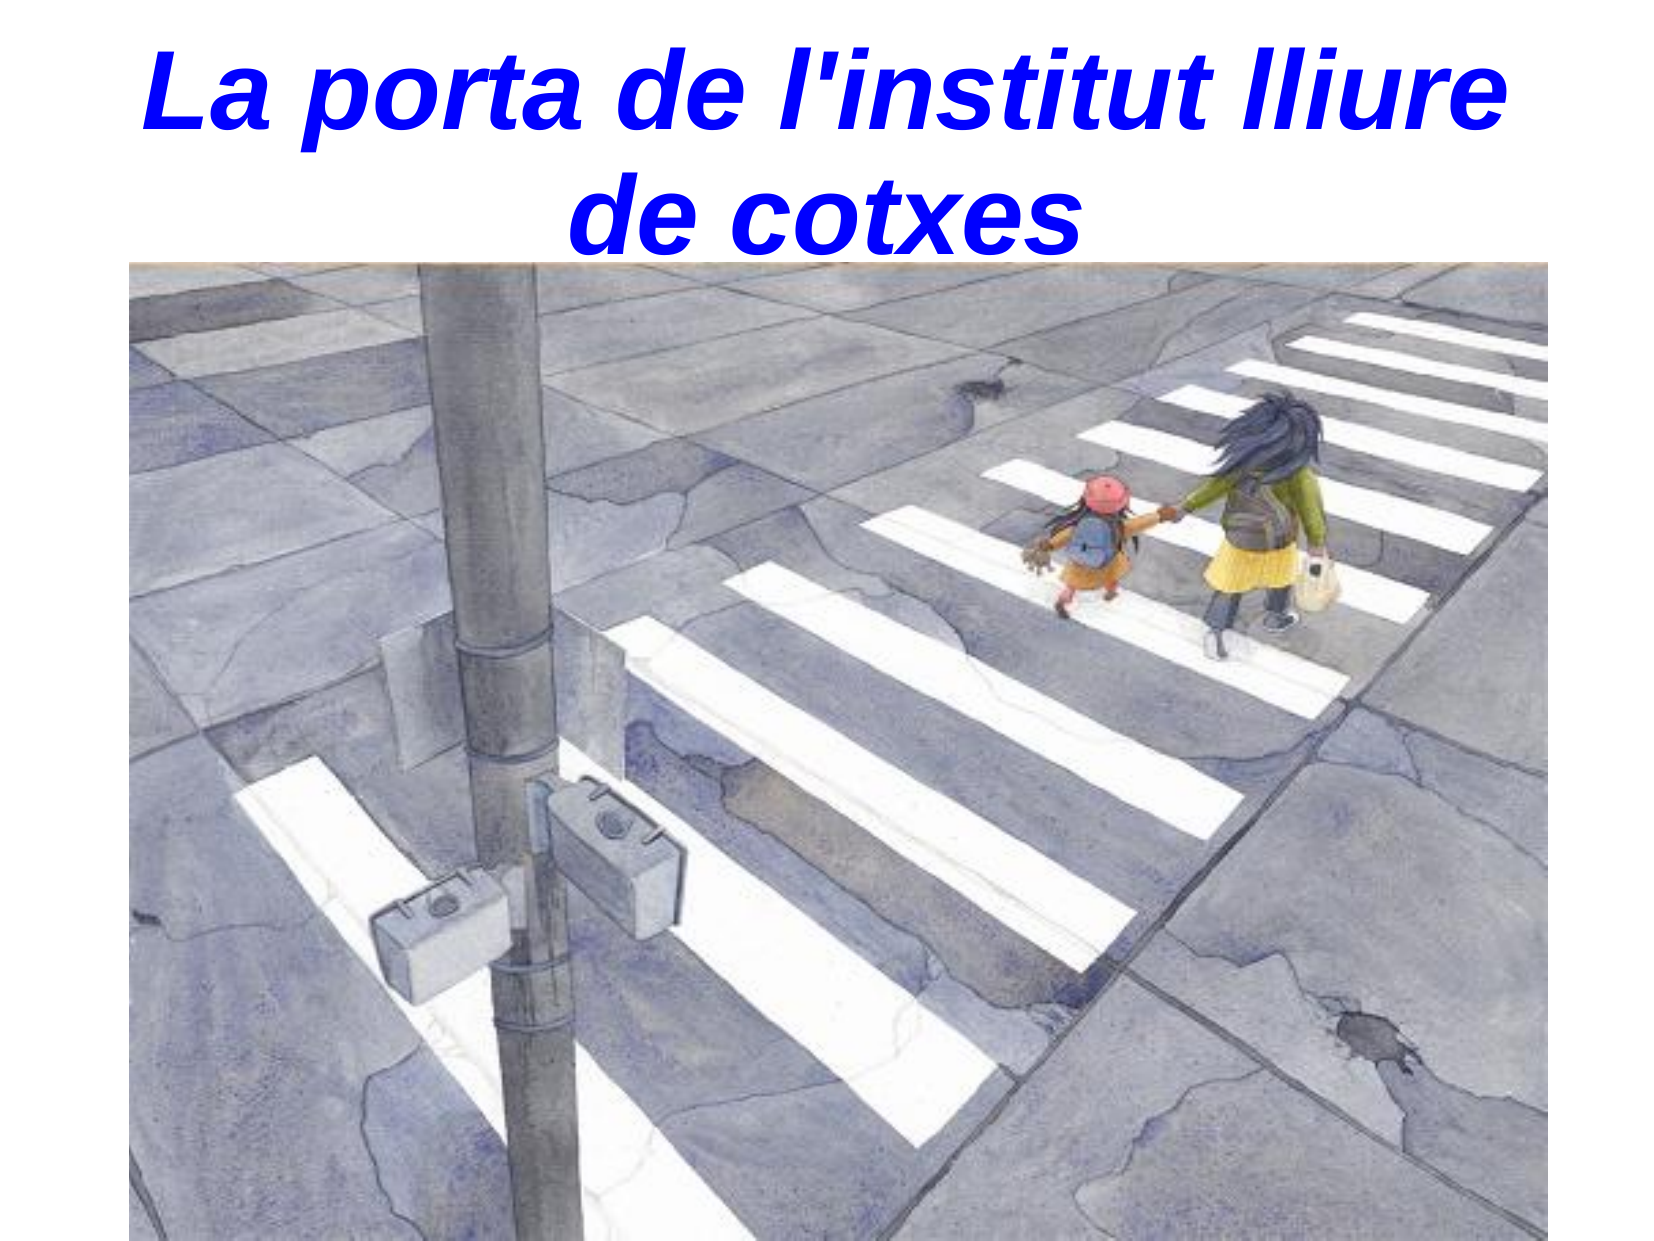

# La porta de l'institut lliure de cotxes